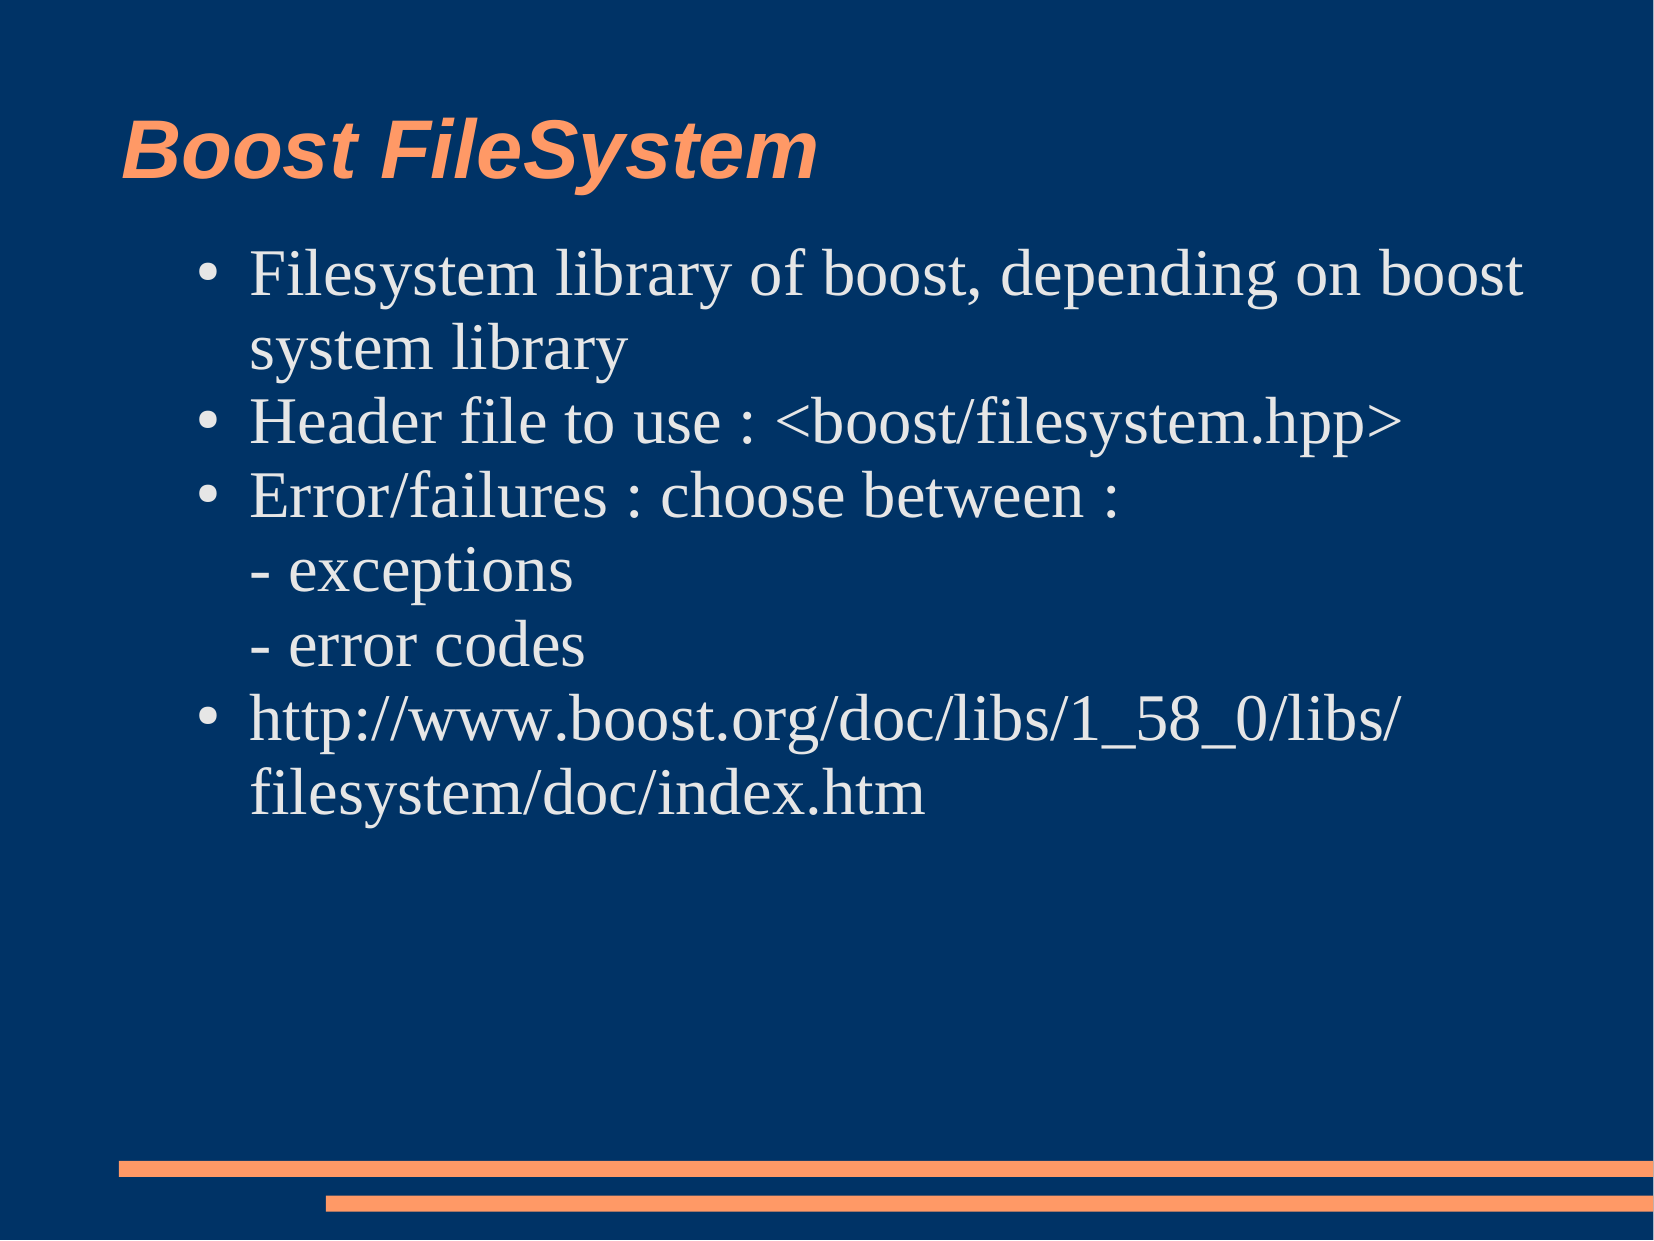

# Boost FileSystem
Filesystem library of boost, depending on boost system library
Header file to use : <boost/filesystem.hpp>
Error/failures : choose between :
- exceptions
- error codes
http://www.boost.org/doc/libs/1_58_0/libs/filesystem/doc/index.htm